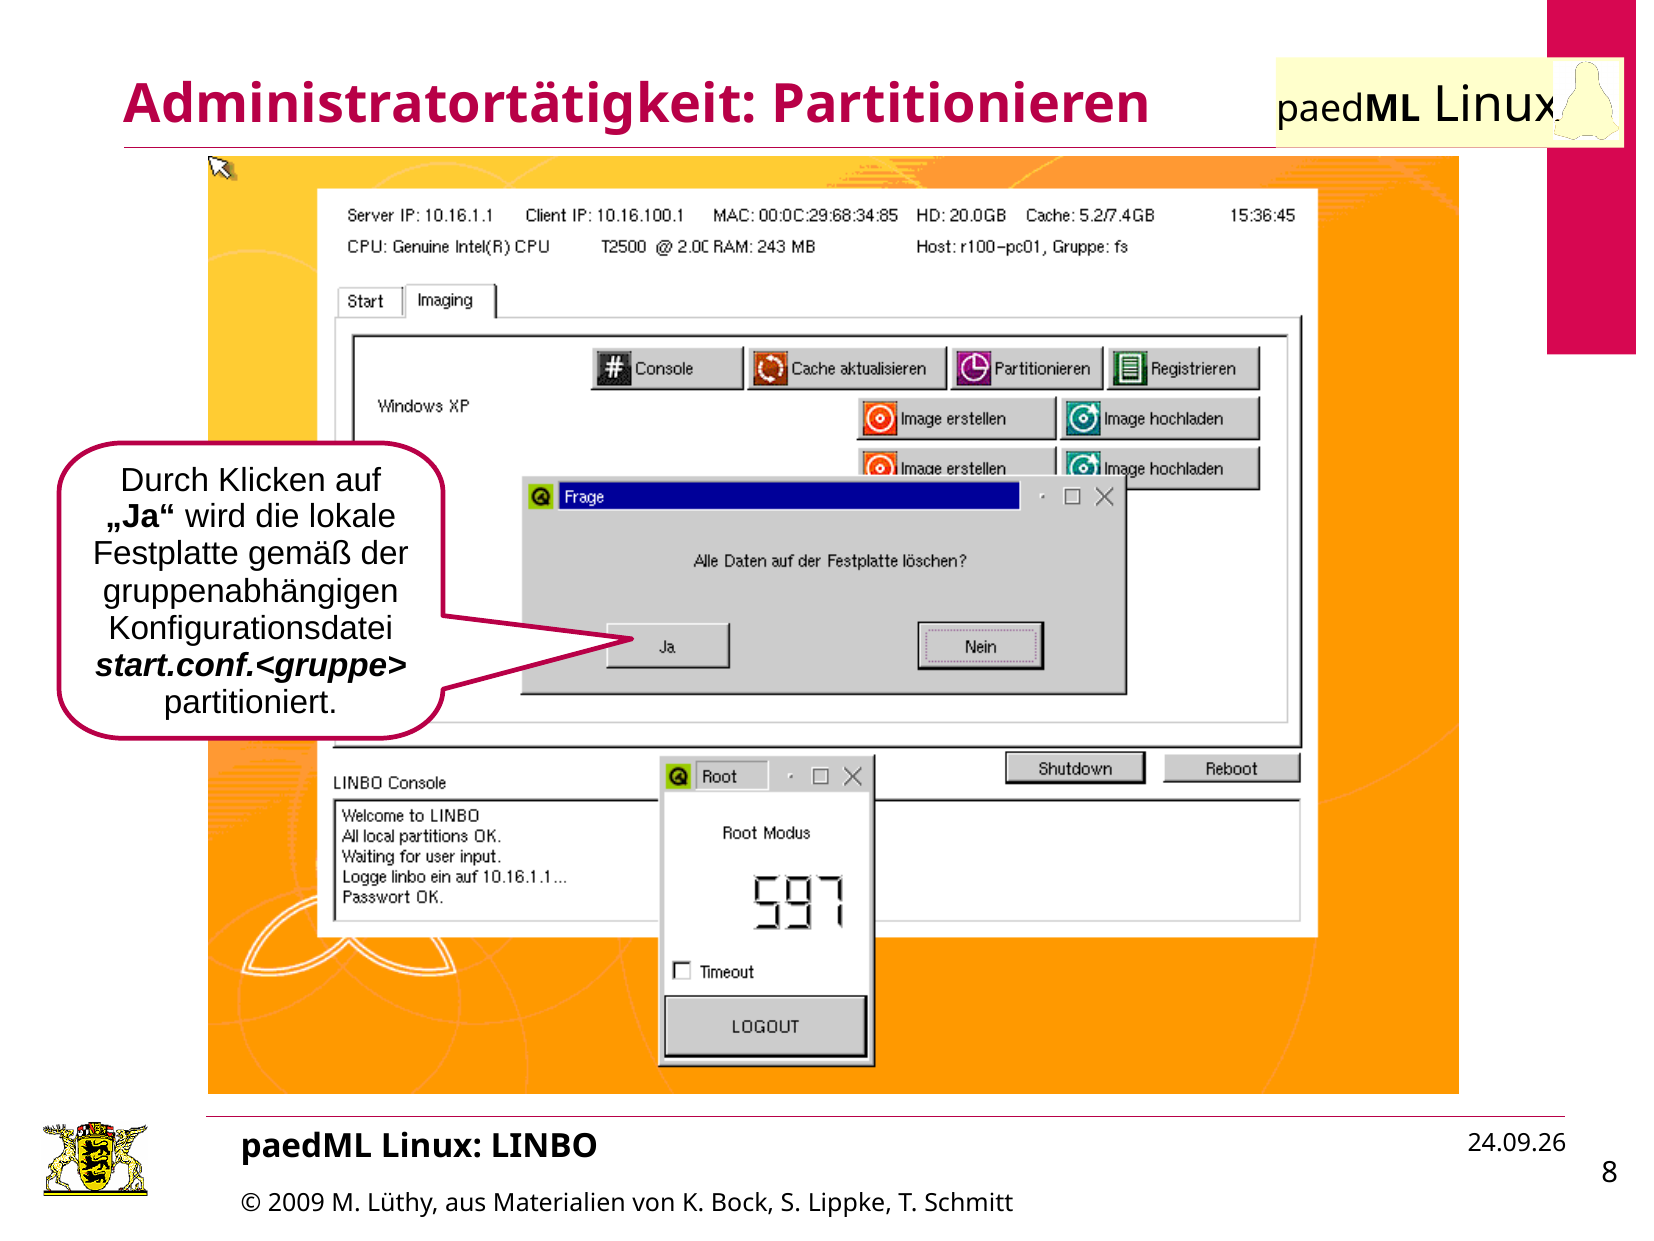

# Administratortätigkeit: Partitionieren
Durch Klicken auf „Ja“ wird die lokale Festplatte gemäß der gruppenabhängigen Konfigurationsdatei start.conf.<gruppe> partitioniert.
© M. Lüthy, J. von der Ruhr, G. Rabus, M. Müller
8